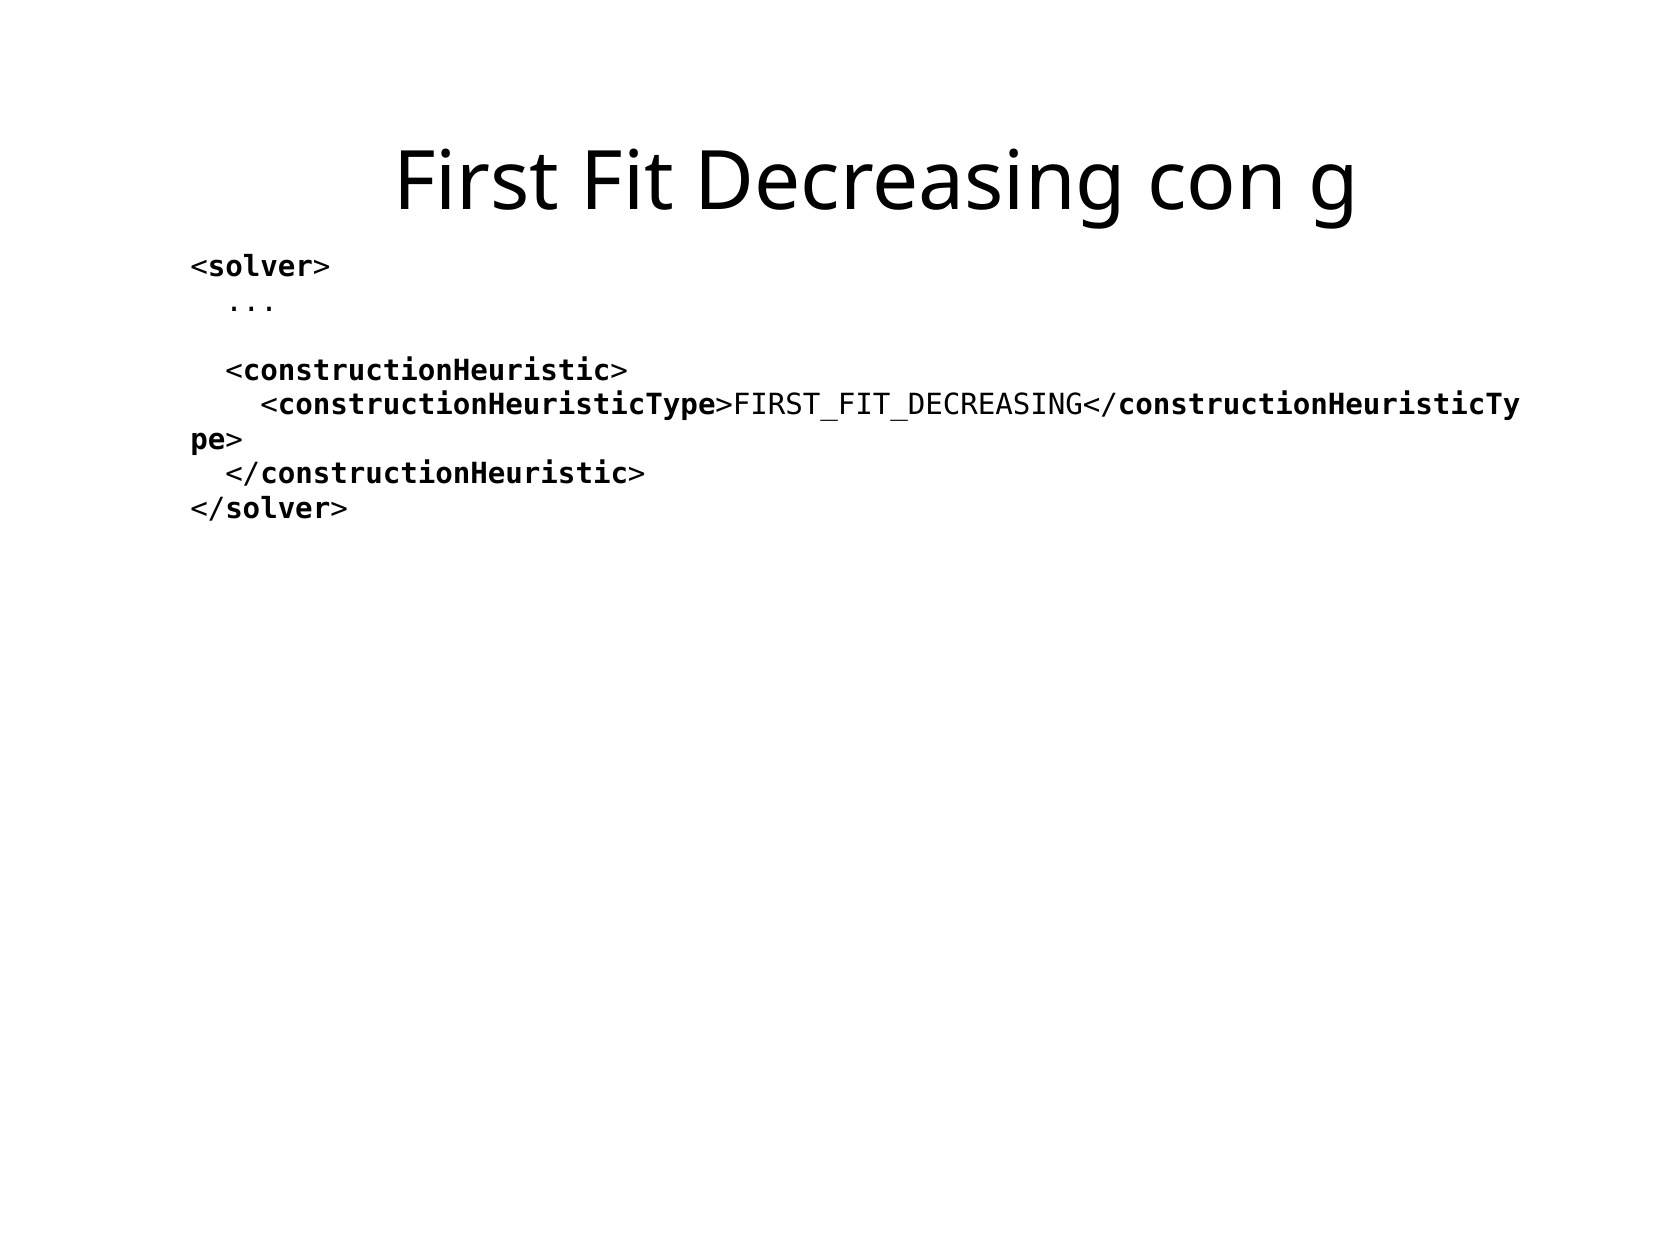

First Fit Decreasing con g
<solver>
 ...
 <constructionHeuristic>
 <constructionHeuristicType>FIRST_FIT_DECREASING</constructionHeuristicTy
pe>
 </constructionHeuristic>
</solver>